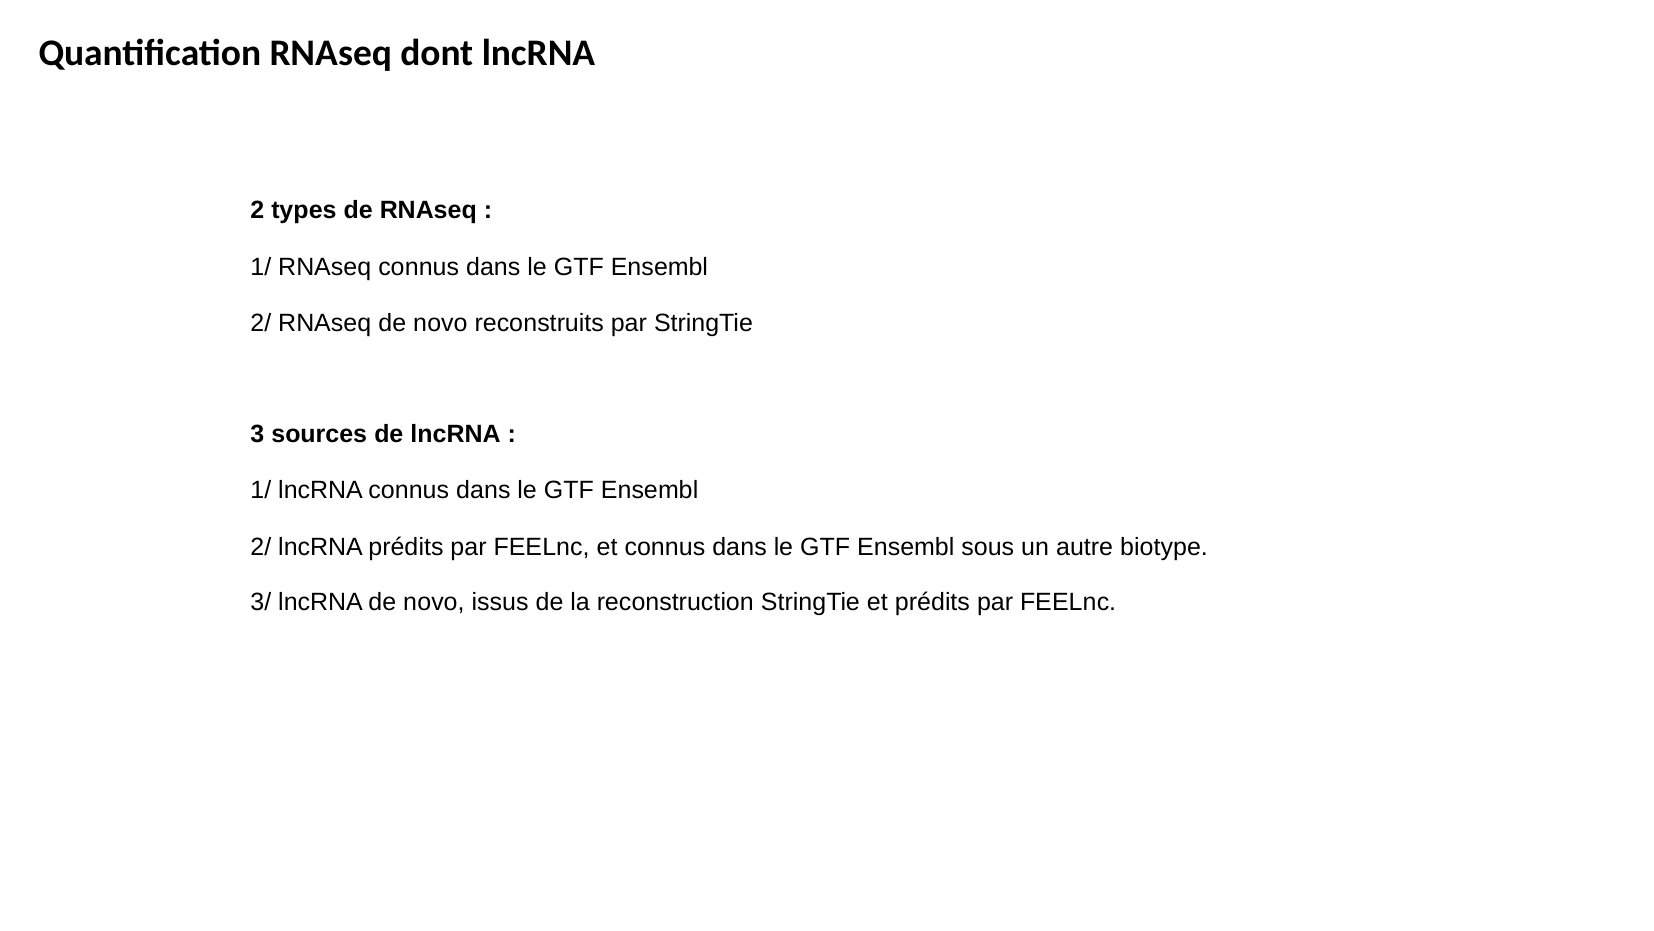

Quantification RNAseq dont lncRNA
2 types de RNAseq :
1/ RNAseq connus dans le GTF Ensembl
2/ RNAseq de novo reconstruits par StringTie
3 sources de lncRNA :
1/ lncRNA connus dans le GTF Ensembl
2/ lncRNA prédits par FEELnc, et connus dans le GTF Ensembl sous un autre biotype.
3/ lncRNA de novo, issus de la reconstruction StringTie et prédits par FEELnc.